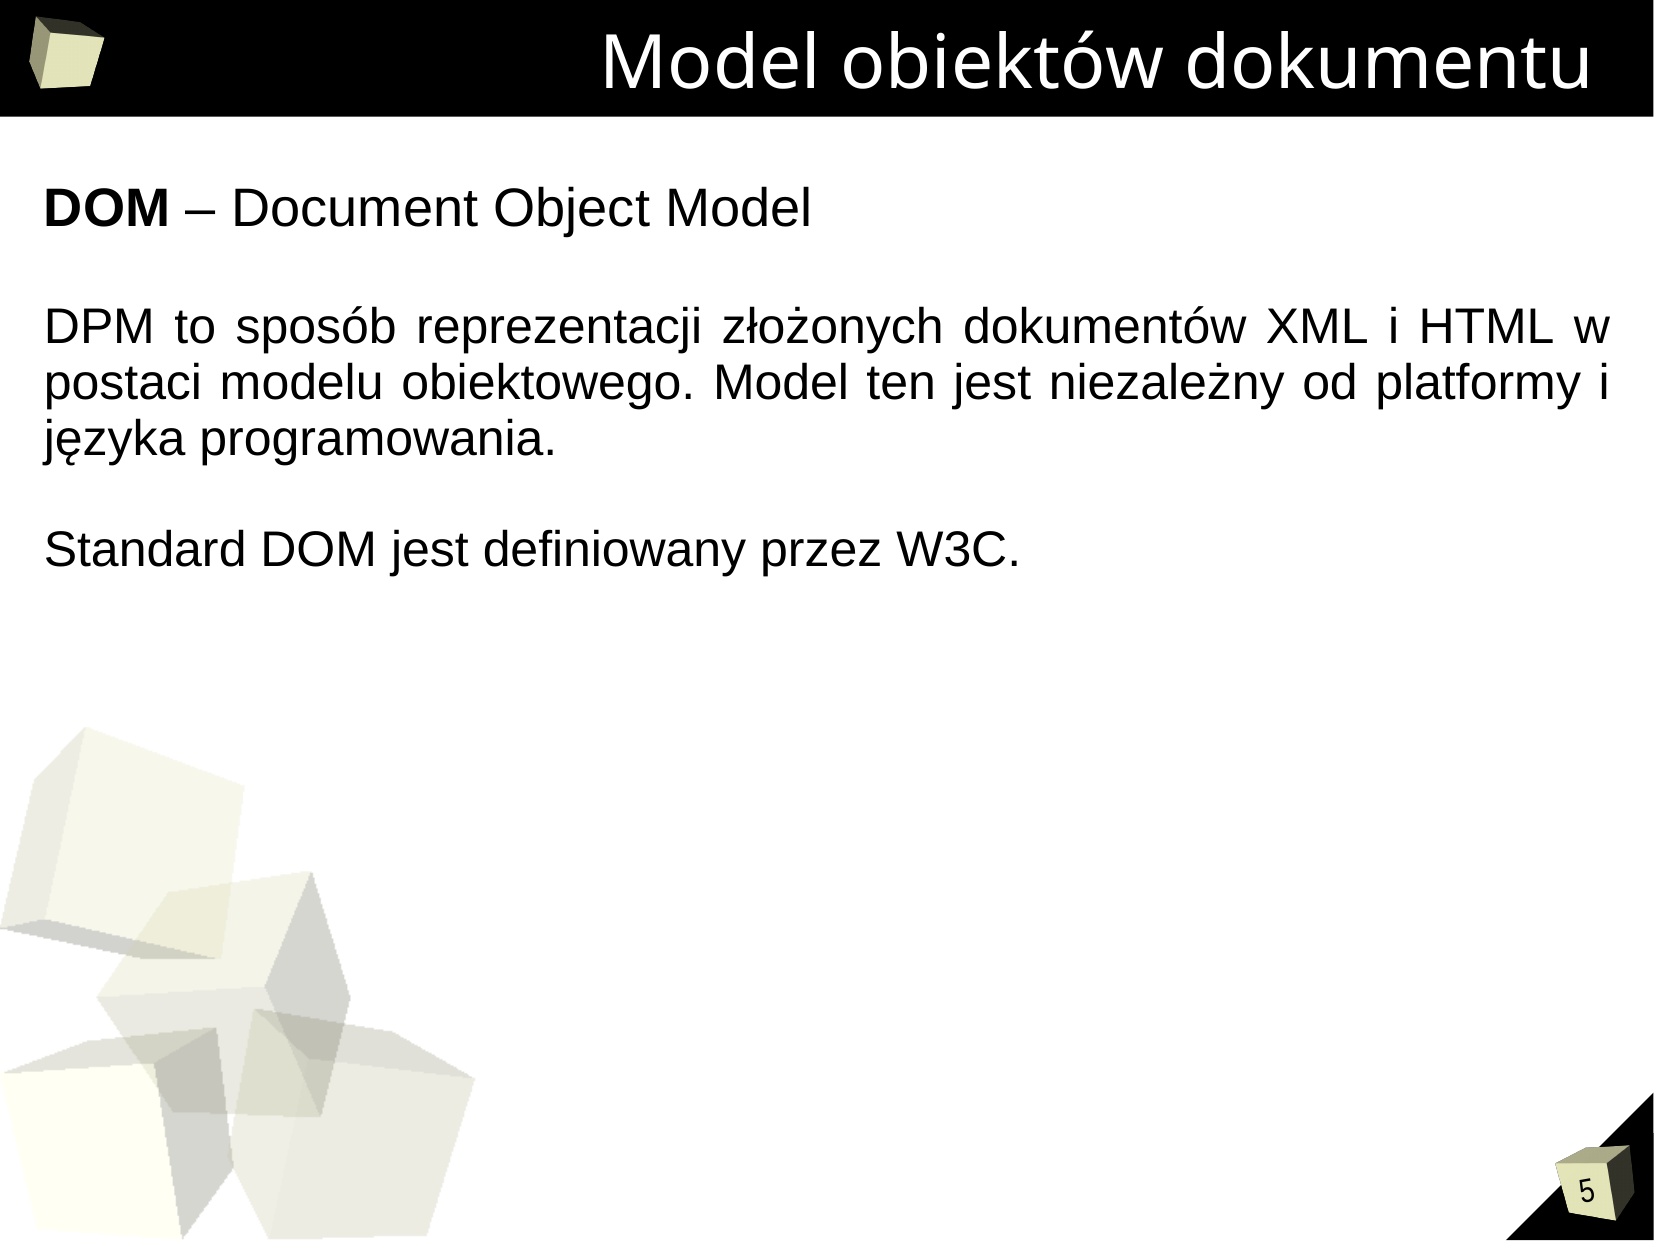

# Model obiektów dokumentu
DOM – Document Object Model
DPM to sposób reprezentacji złożonych dokumentów XML i HTML w postaci modelu obiektowego. Model ten jest niezależny od platformy i języka programowania.
Standard DOM jest definiowany przez W3C.